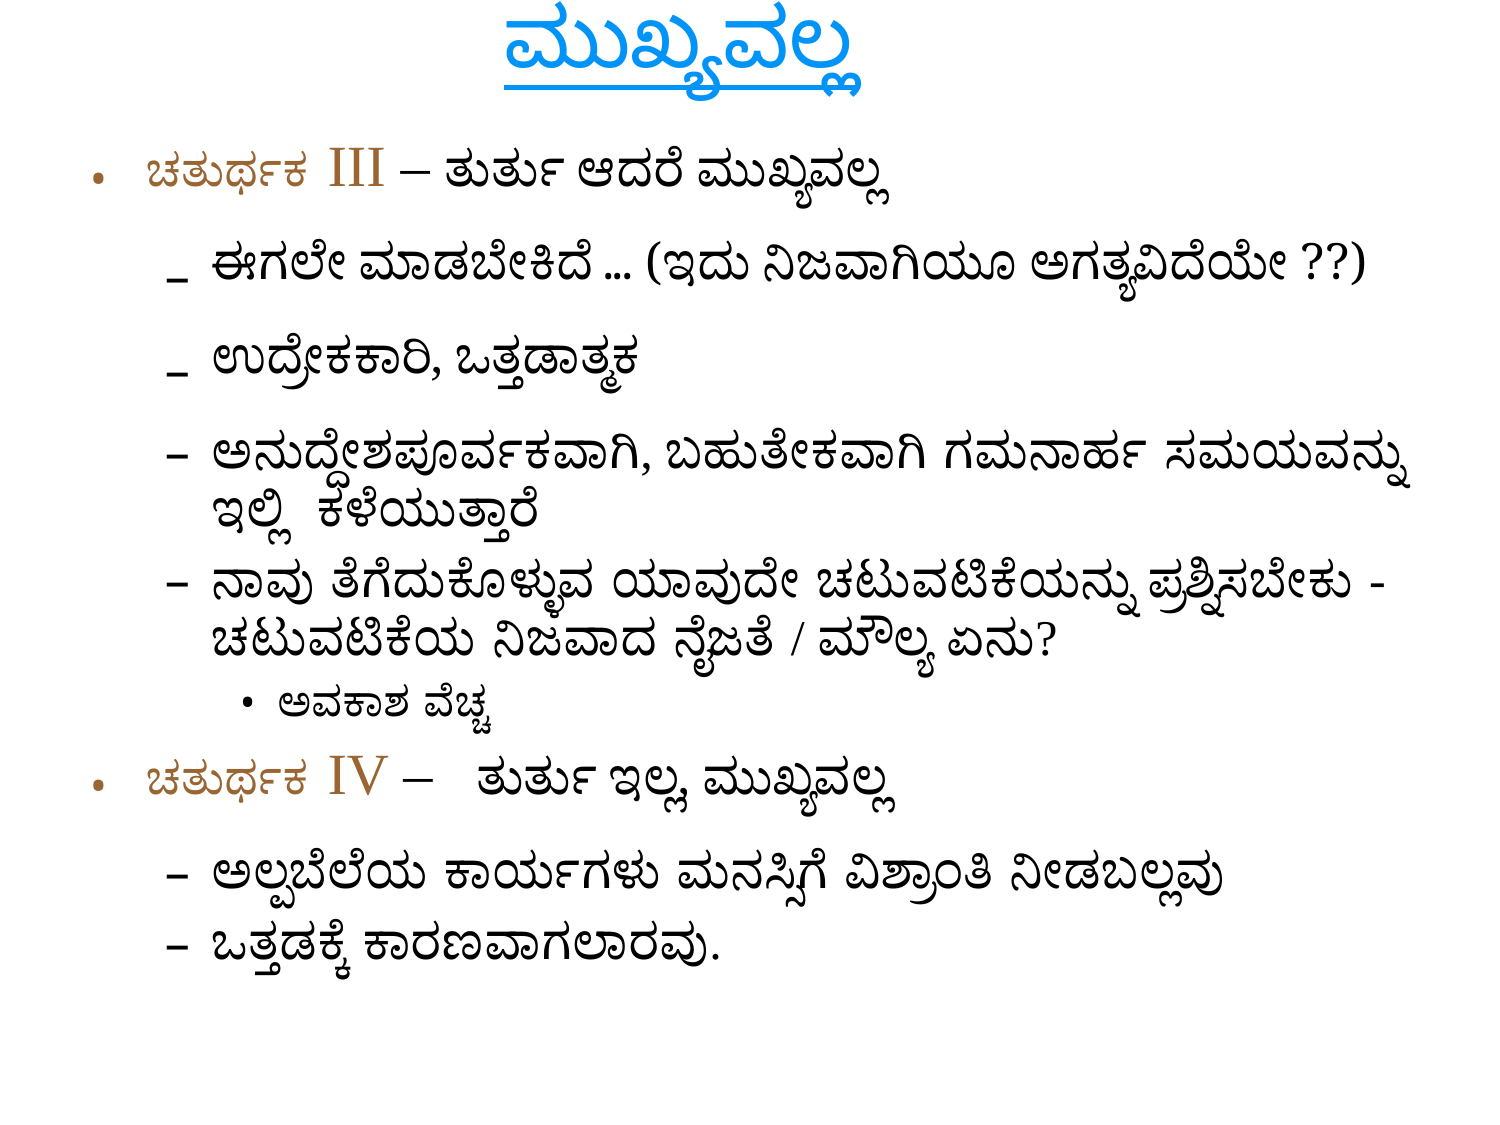

# ಮುಖ್ಯವಲ್ಲ
ಚತುರ್ಥಕ III – ತುರ್ತು ಆದರೆ ಮುಖ್ಯವಲ್ಲ
ಈಗಲೇ ಮಾಡಬೇಕಿದೆ ... (ಇದು ನಿಜವಾಗಿಯೂ ಅಗತ್ಯವಿದೆಯೇ ??)
ಉದ್ರೇಕಕಾರಿ, ಒತ್ತಡಾತ್ಮಕ
ಅನುದ್ದೇಶಪೂರ್ವಕವಾಗಿ, ಬಹುತೇಕವಾಗಿ ಗಮನಾರ್ಹ ಸಮಯವನ್ನು ಇಲ್ಲಿ ಕಳೆಯುತ್ತಾರೆ
ನಾವು ತೆಗೆದುಕೊಳ್ಳುವ ಯಾವುದೇ ಚಟುವಟಿಕೆಯನ್ನು ಪ್ರಶ್ನಿಸಬೇಕು - ಚಟುವಟಿಕೆಯ ನಿಜವಾದ ನೈಜತೆ / ಮೌಲ್ಯ ಏನು?
ಅವಕಾಶ ವೆಚ್ಚ
ಚತುರ್ಥಕ IV – ತುರ್ತು ಇಲ್ಲ, ಮುಖ್ಯವಲ್ಲ
ಅಲ್ಪಬೆಲೆಯ ಕಾರ್ಯಗಳು ಮನಸ್ಸಿಗೆ ವಿಶ್ರಾಂತಿ ನೀಡಬಲ್ಲವು
ಒತ್ತಡಕ್ಕೆ ಕಾರಣವಾಗಲಾರವು.